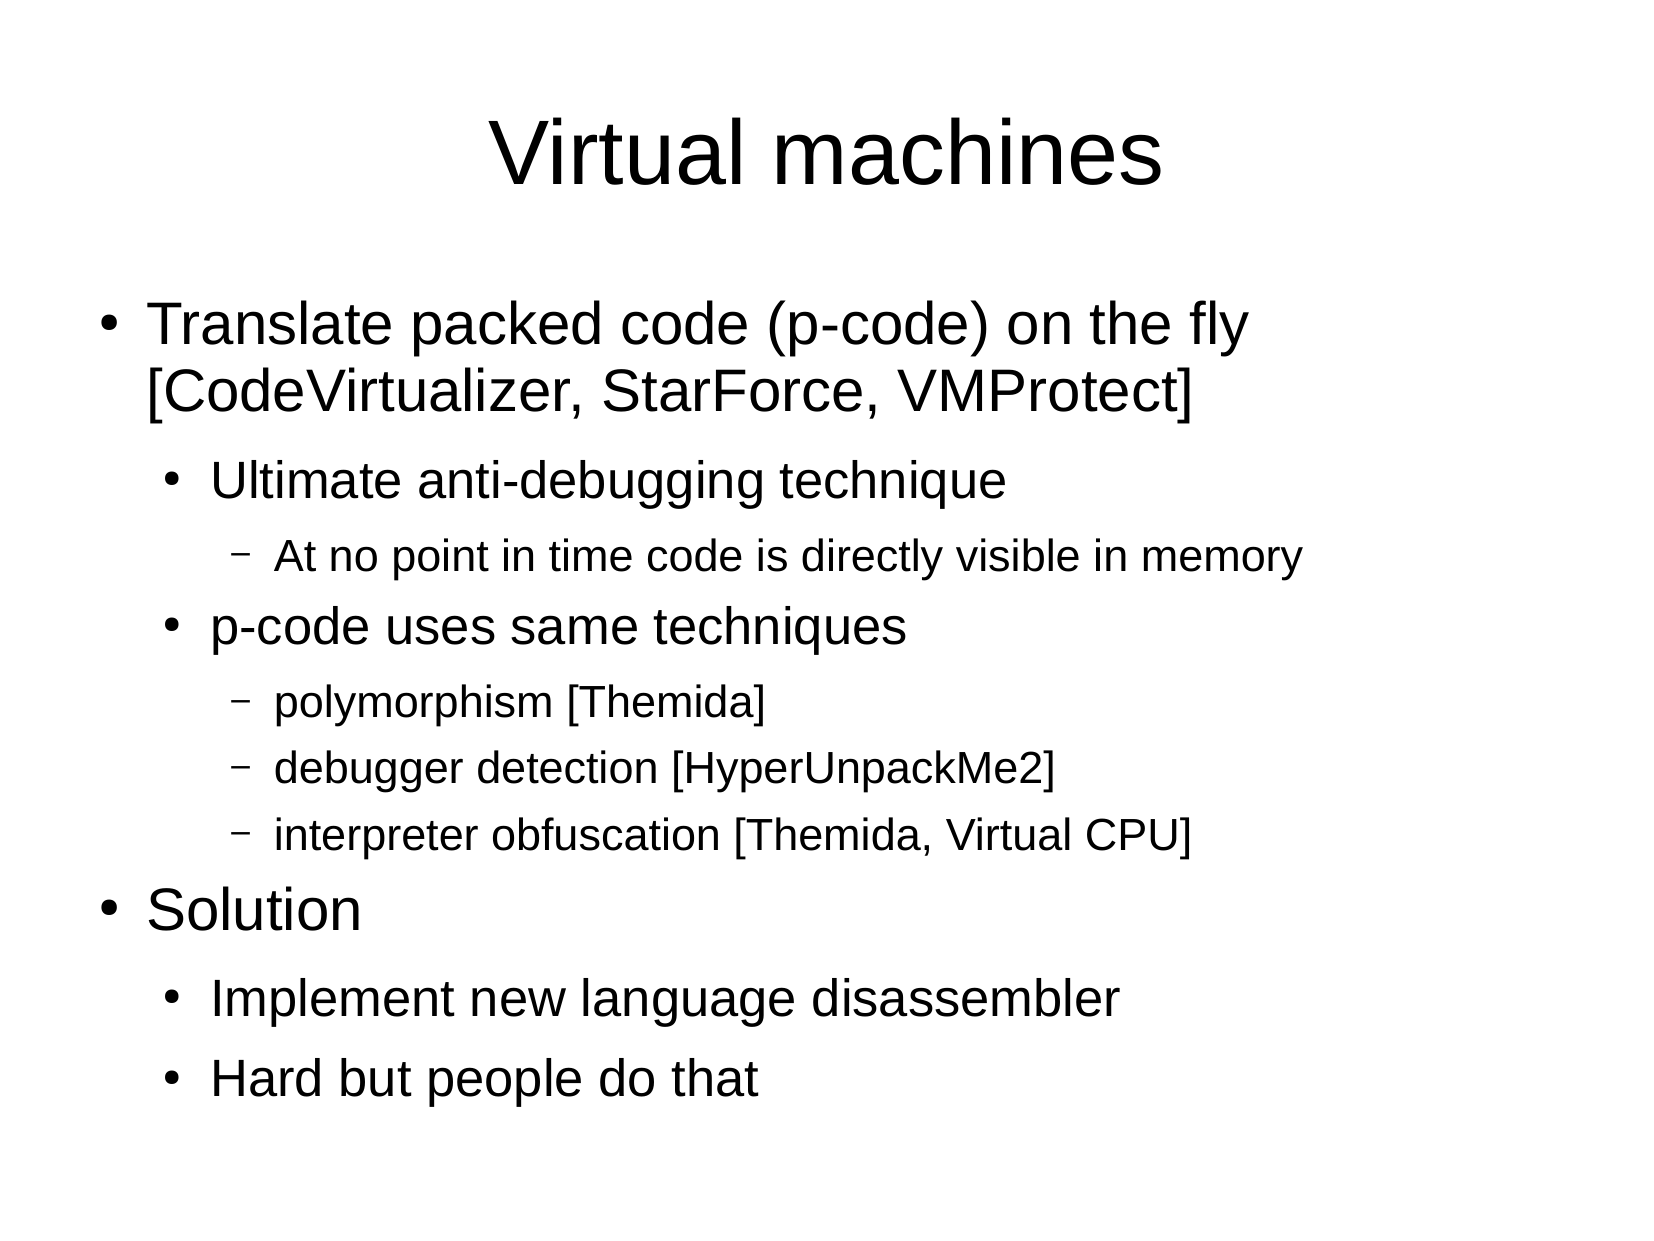

# Virtual machines
Translate packed code (p-code) on the fly [CodeVirtualizer, StarForce, VMProtect]
Ultimate anti-debugging technique
At no point in time code is directly visible in memory
p-code uses same techniques
polymorphism [Themida]
debugger detection [HyperUnpackMe2]
interpreter obfuscation [Themida, Virtual CPU]
Solution
Implement new language disassembler
Hard but people do that